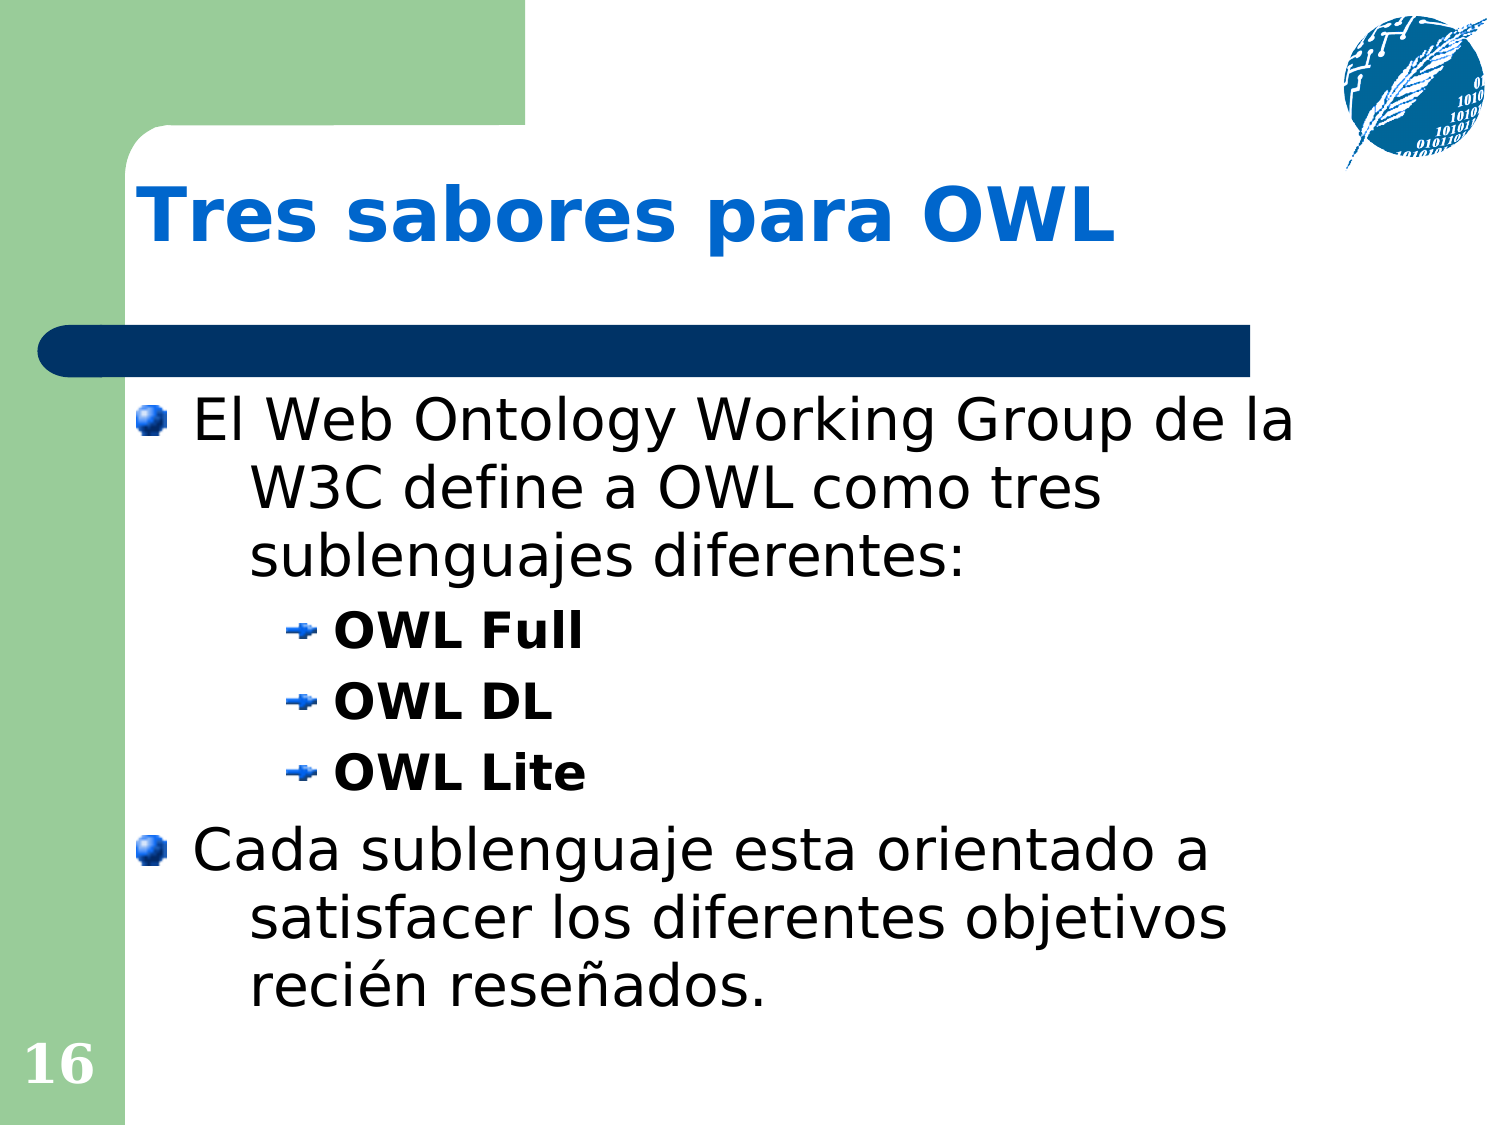

# Tres sabores para OWL
El Web Ontology Working Group de la W3C define a OWL como tres sublenguajes diferentes:
OWL Full
OWL DL
OWL Lite
Cada sublenguaje esta orientado a satisfacer los diferentes objetivos recién reseñados.
16